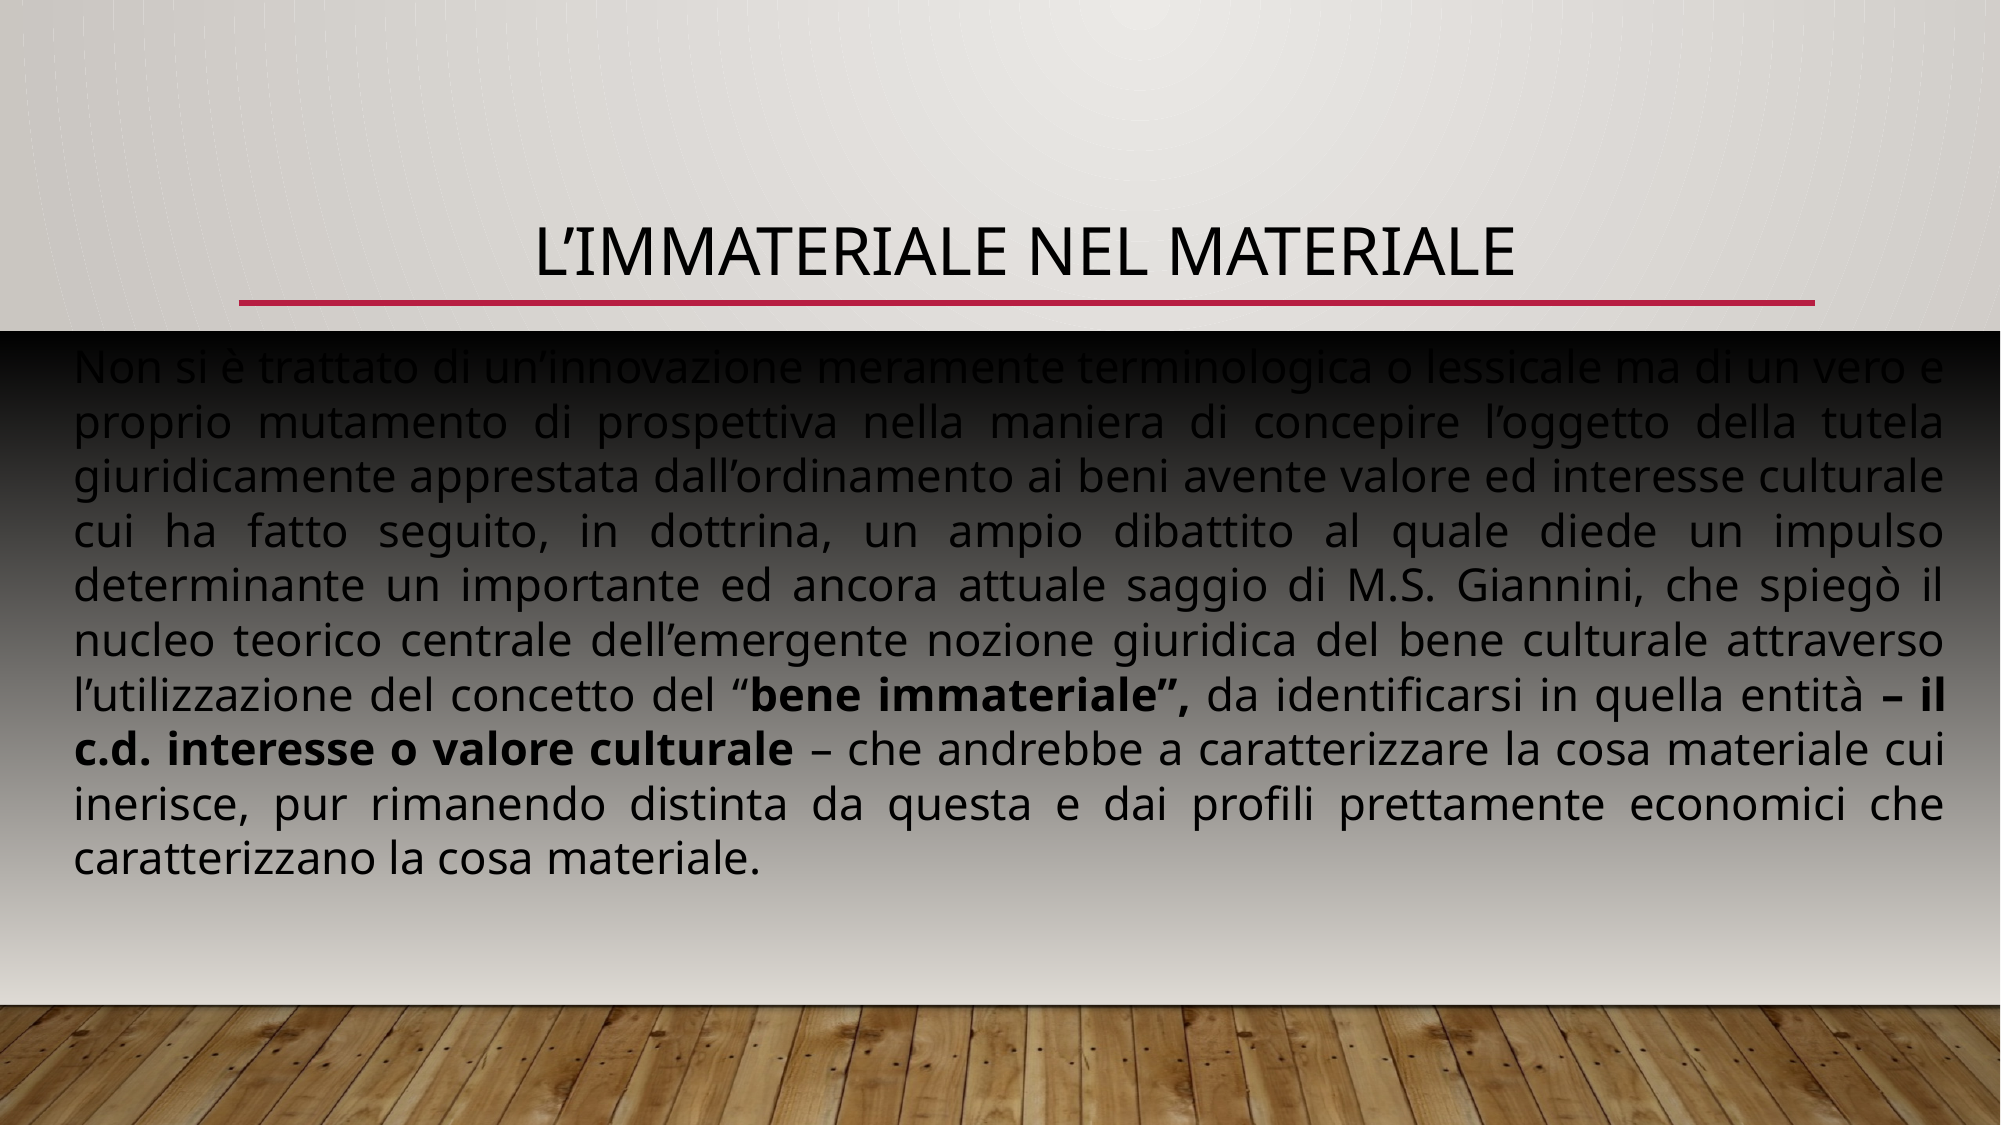

# L’immateriale nel materiale
Non si è trattato di un’innovazione meramente terminologica o lessicale ma di un vero e proprio mutamento di prospettiva nella maniera di concepire l’oggetto della tutela giuridicamente apprestata dall’ordinamento ai beni avente valore ed interesse culturale cui ha fatto seguito, in dottrina, un ampio dibattito al quale diede un impulso determinante un importante ed ancora attuale saggio di M.S. Giannini, che spiegò il nucleo teorico centrale dell’emergente nozione giuridica del bene culturale attraverso l’utilizzazione del concetto del “bene immateriale”, da identificarsi in quella entità – il c.d. interesse o valore culturale – che andrebbe a caratterizzare la cosa materiale cui inerisce, pur rimanendo distinta da questa e dai profili prettamente economici che caratterizzano la cosa materiale.